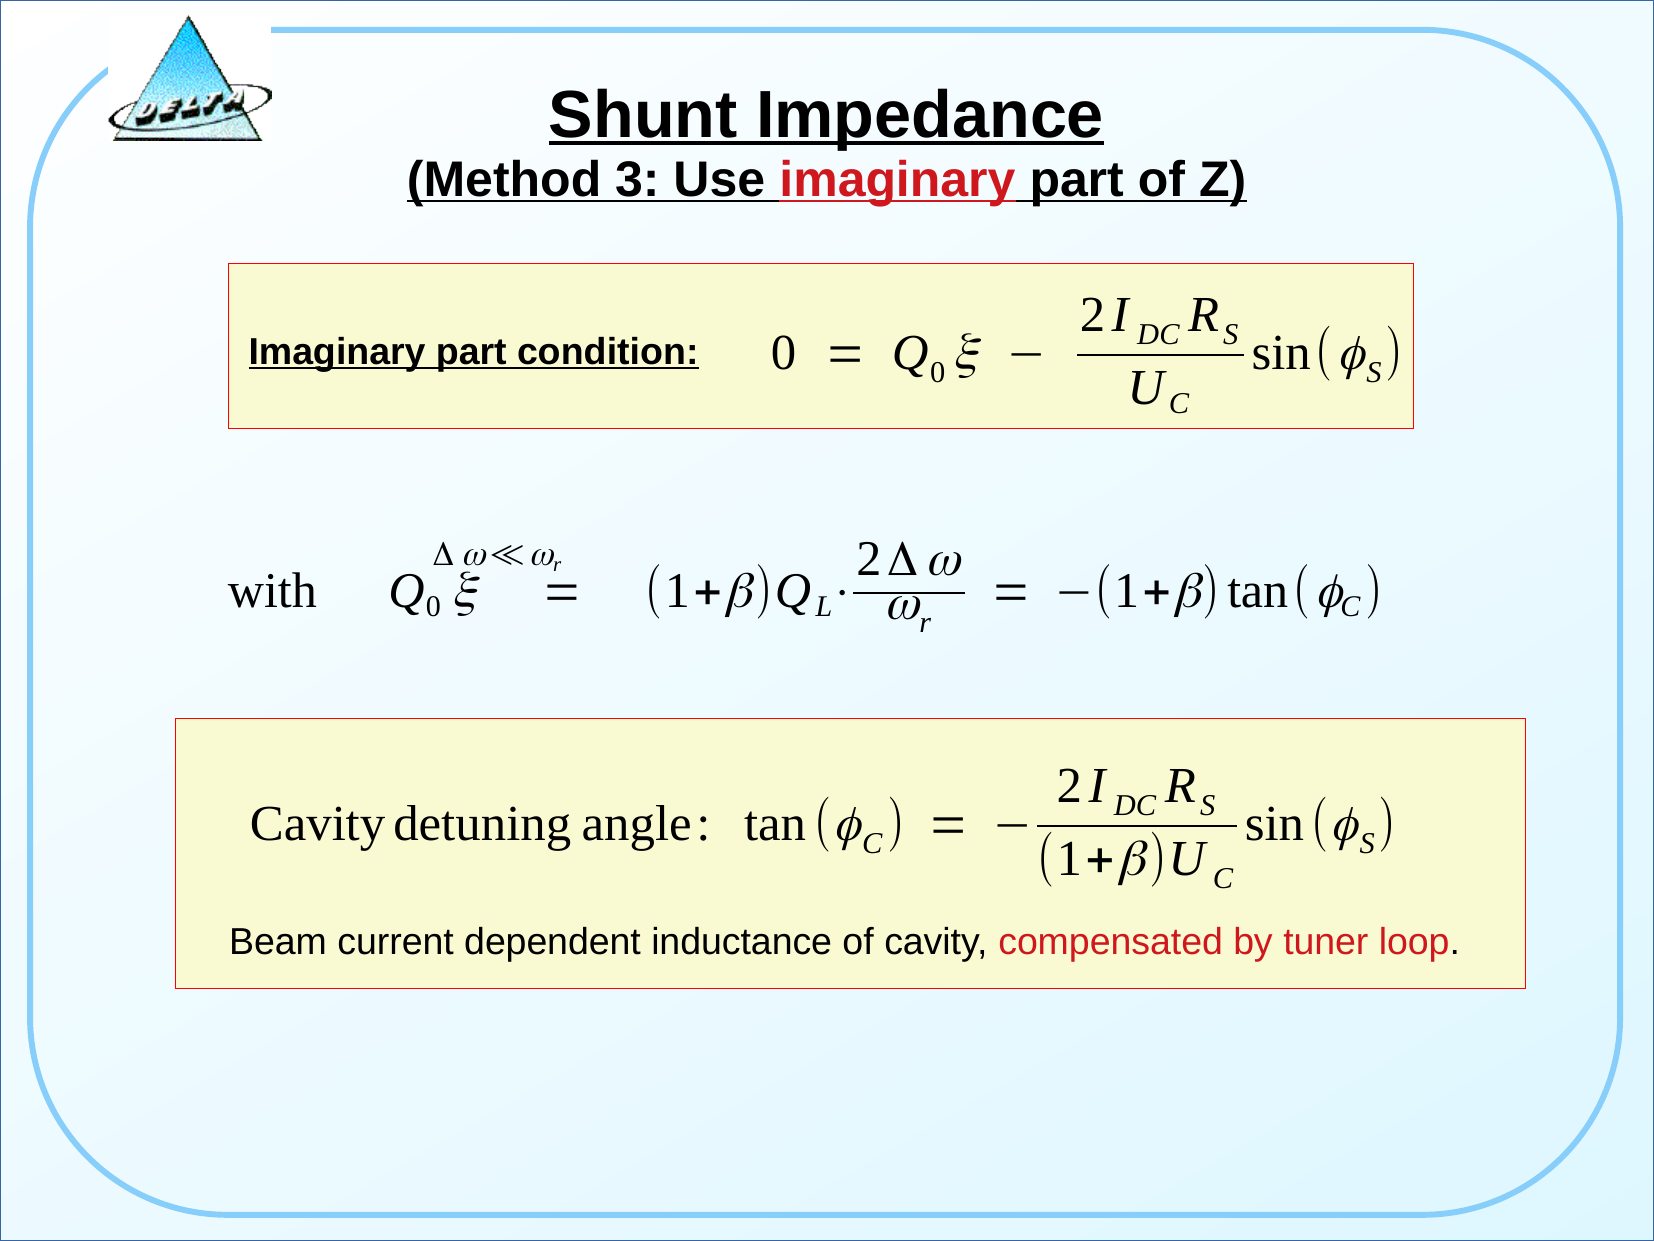

Shunt Impedance
(Method 3: Use imaginary part of Z)
Imaginary part condition:
Beam current dependent inductance of cavity, compensated by tuner loop.